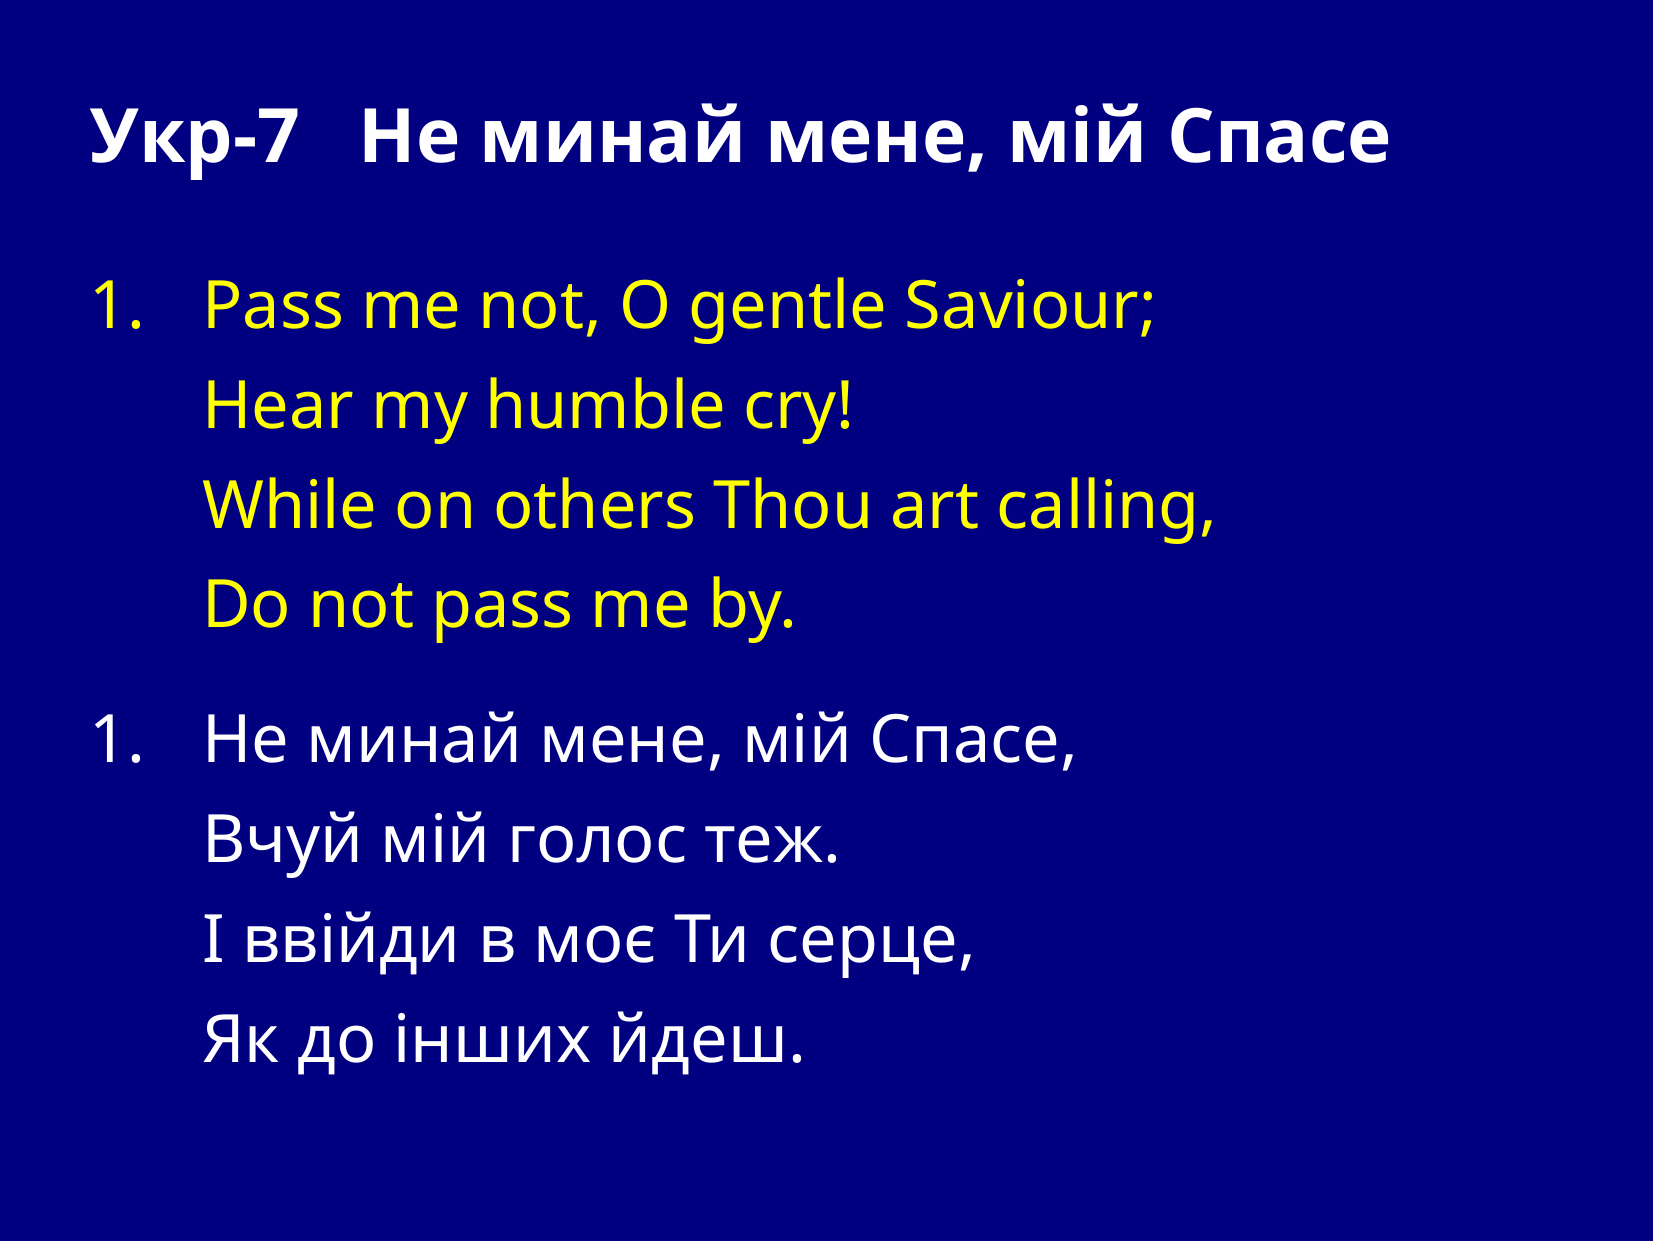

Укр-7 Не минай мене, мій Спасе
1.	Pass me not, O gentle Saviour;
	Hear my humble cry!
	While on others Thou art calling,
	Do not pass me by.
1.	Не минай мене, мій Спасе,
	Вчуй мій голос теж.
	І ввійди в моє Ти серце,
	Як до інших йдеш.